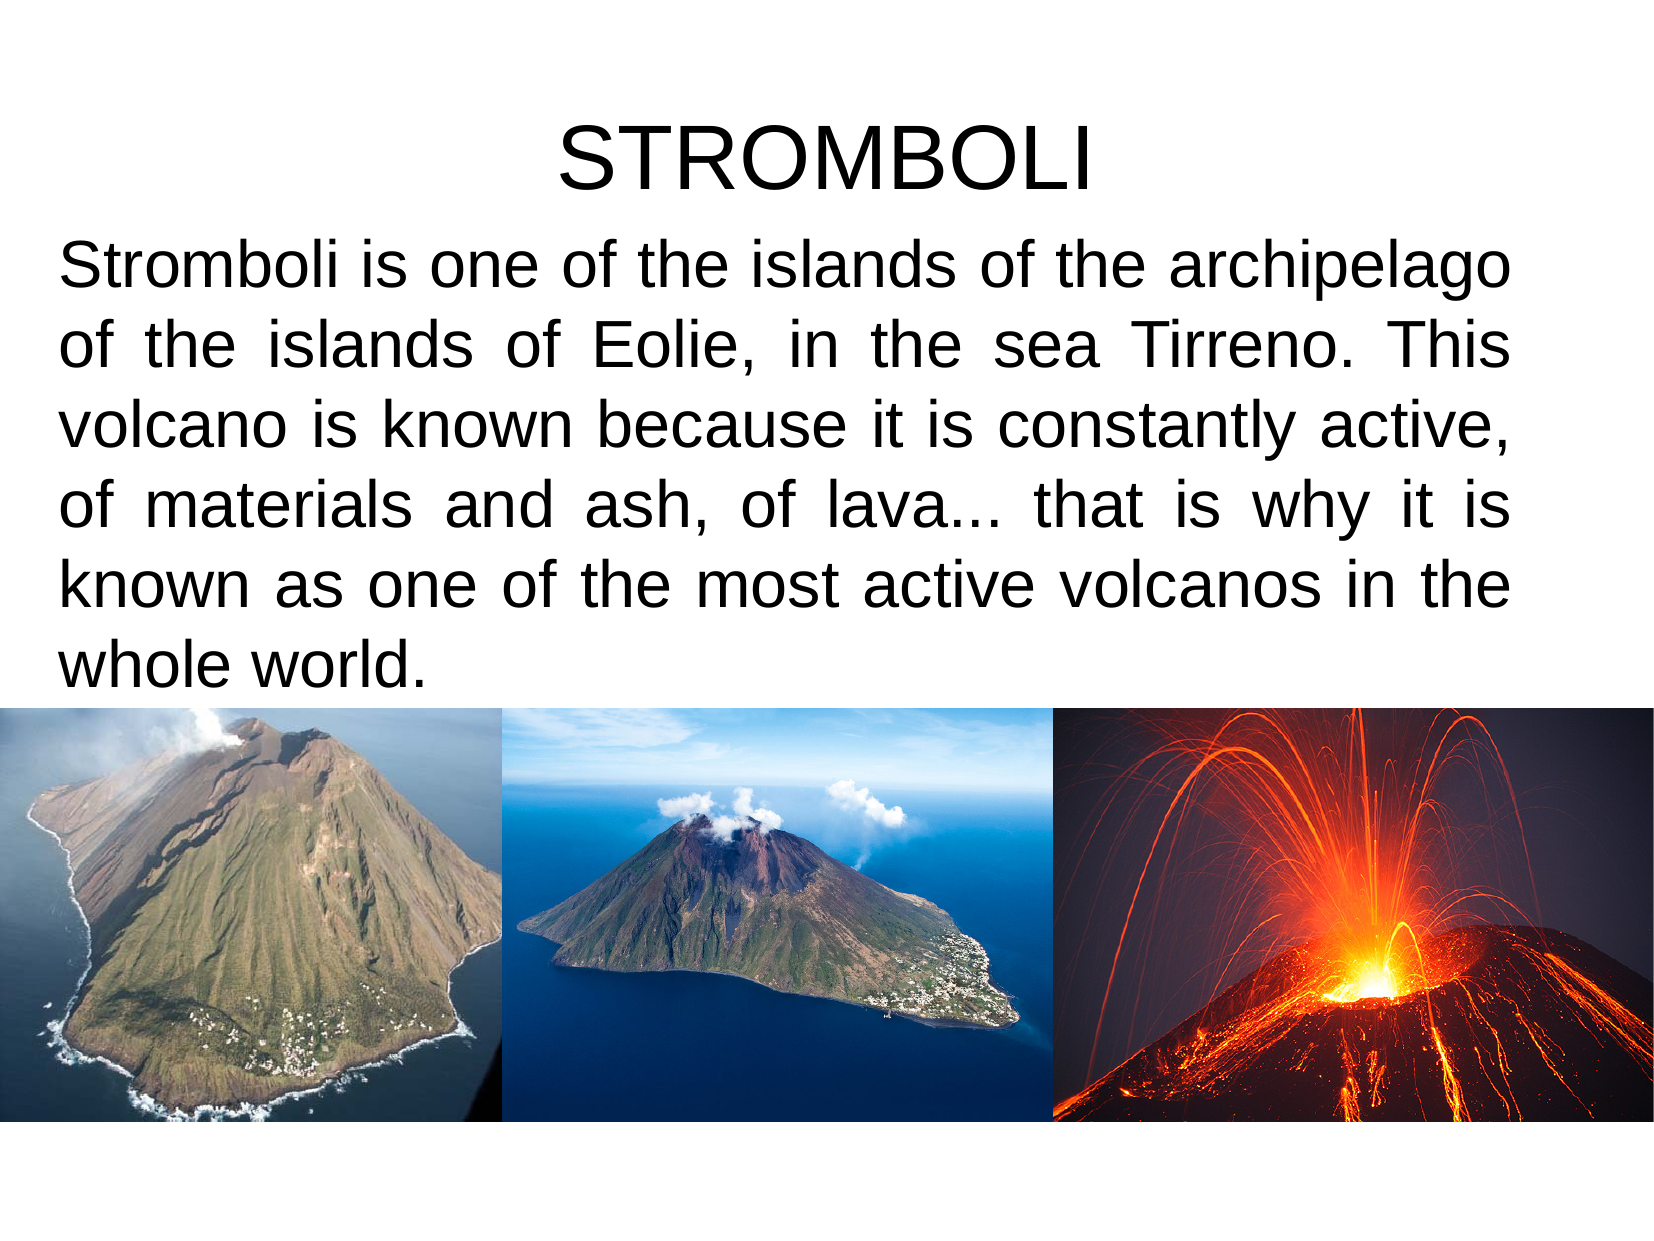

# STROMBOLI
Stromboli is one of the islands of the archipelago of the islands of Eolie, in the sea Tirreno. This volcano is known because it is constantly active, of materials and ash, of lava... that is why it is known as one of the most active volcanos in the whole world.